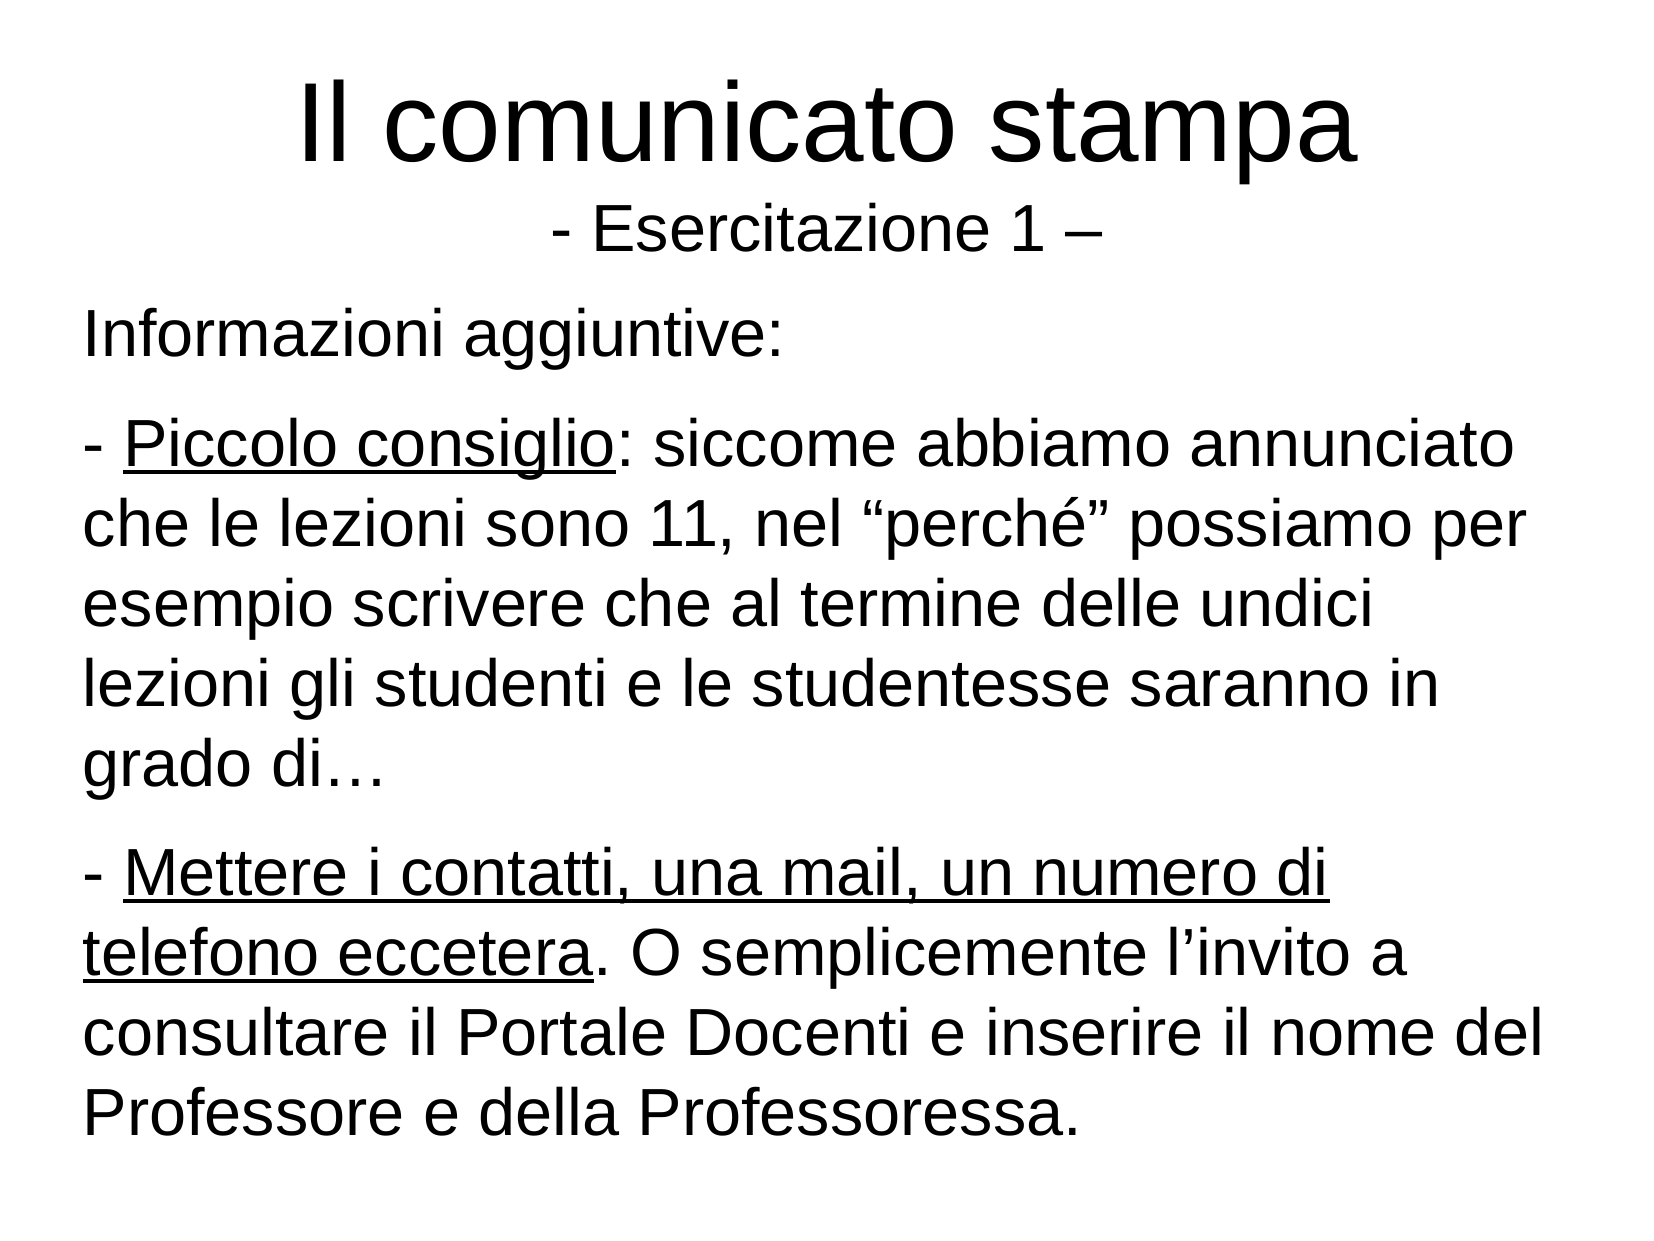

# Il comunicato stampa - Esercitazione 1 –
Informazioni aggiuntive:
- Piccolo consiglio: siccome abbiamo annunciato che le lezioni sono 11, nel “perché” possiamo per esempio scrivere che al termine delle undici lezioni gli studenti e le studentesse saranno in grado di…
- Mettere i contatti, una mail, un numero di telefono eccetera. O semplicemente l’invito a consultare il Portale Docenti e inserire il nome del Professore e della Professoressa.